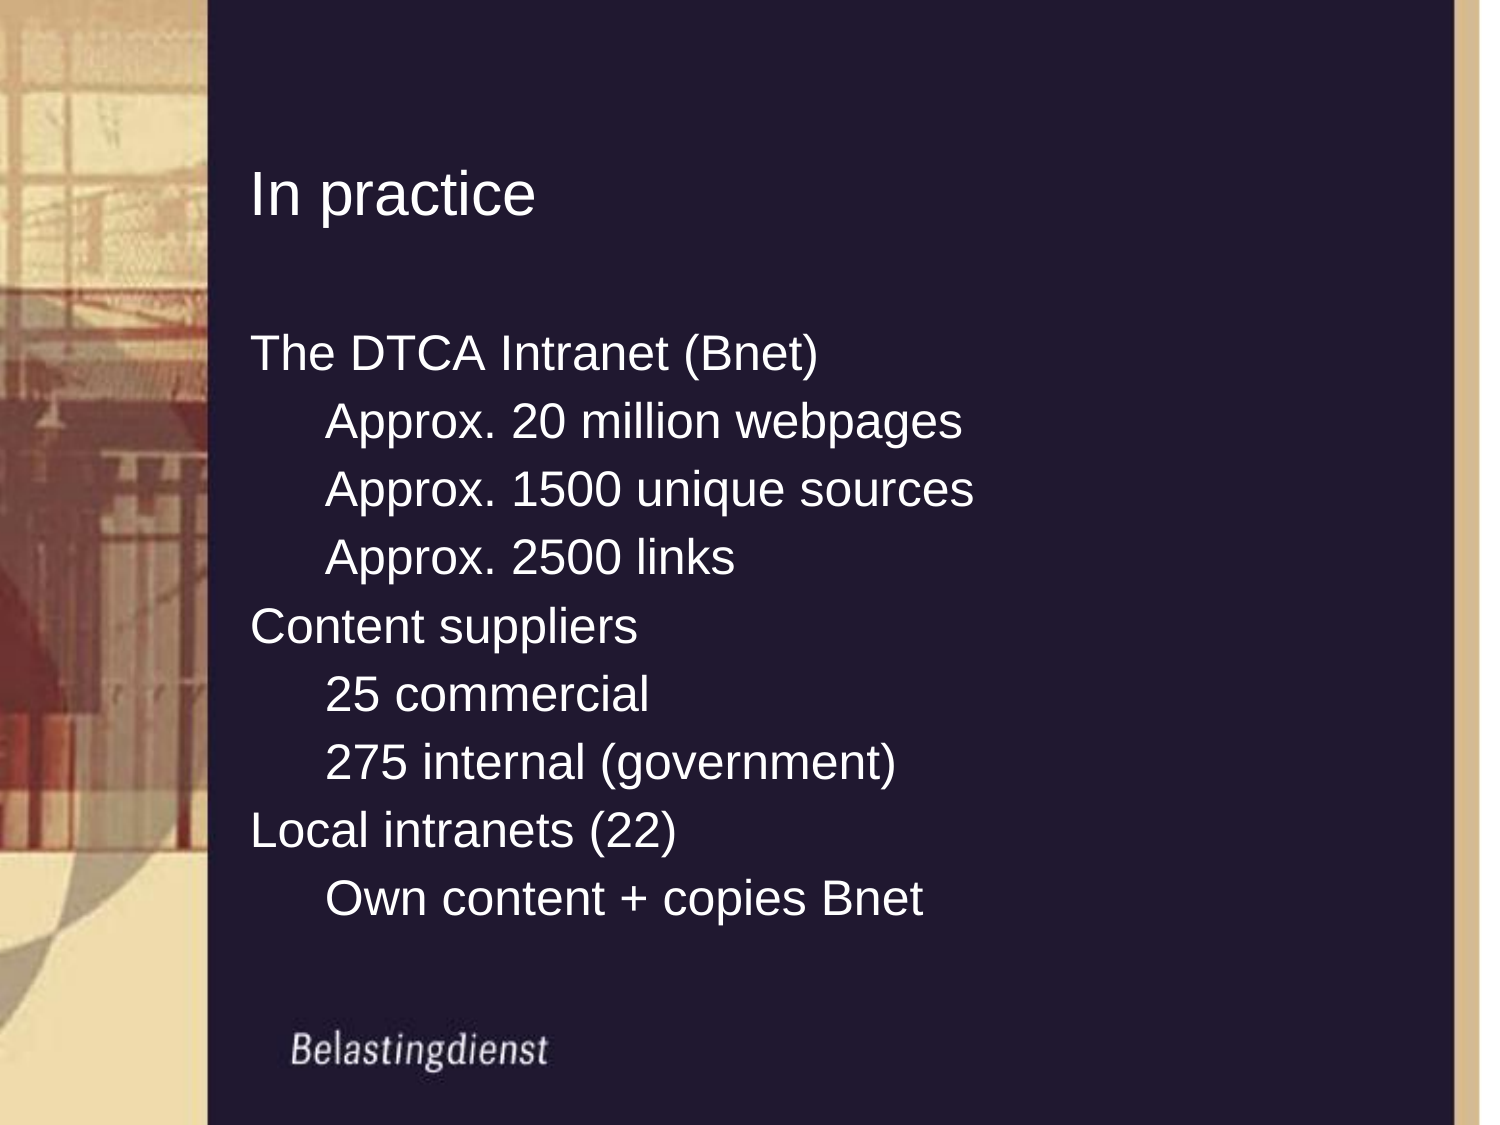

# In practice
The DTCA Intranet (Bnet)
Approx. 20 million webpages
Approx. 1500 unique sources
Approx. 2500 links
Content suppliers
25 commercial
275 internal (government)
Local intranets (22)
Own content + copies Bnet